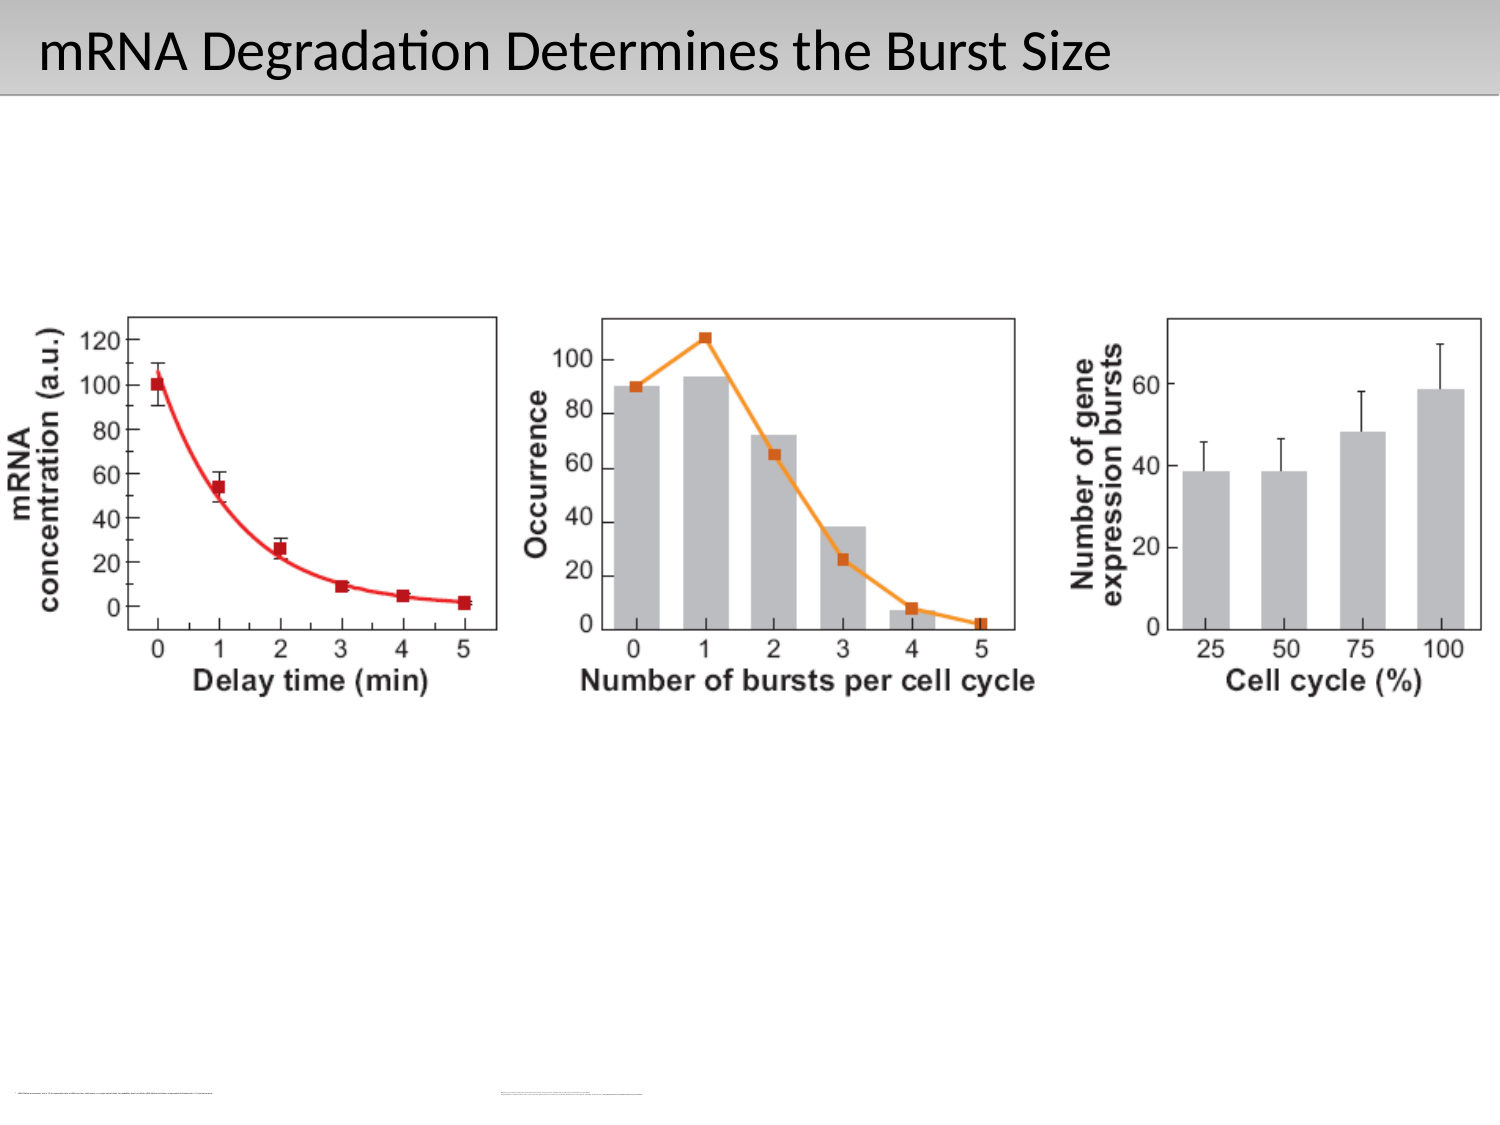

# mRNA Degradation Determines the Burst Size
mRNA lifetime measurement, with a 1.5 min exponential decay of mRNA over time, which means, on a single molecule basis, the probability density of cellular mRNA lifetime also follows an exponential distribution with a 1.5 min time constant
Histogram of the number of expression events per cell cycle. The data fit well to Poisson distribution (solid line), with an average of 1.2 gene expression bursts per cell cycle.
Cell cycle dependence of the gene expression rate for lac promoter under repressed conditions. The division cycle of each cell was divided into four time windows of equal length. The result shows that more gene expression bursts are observed at the later stage of the cell cycle.